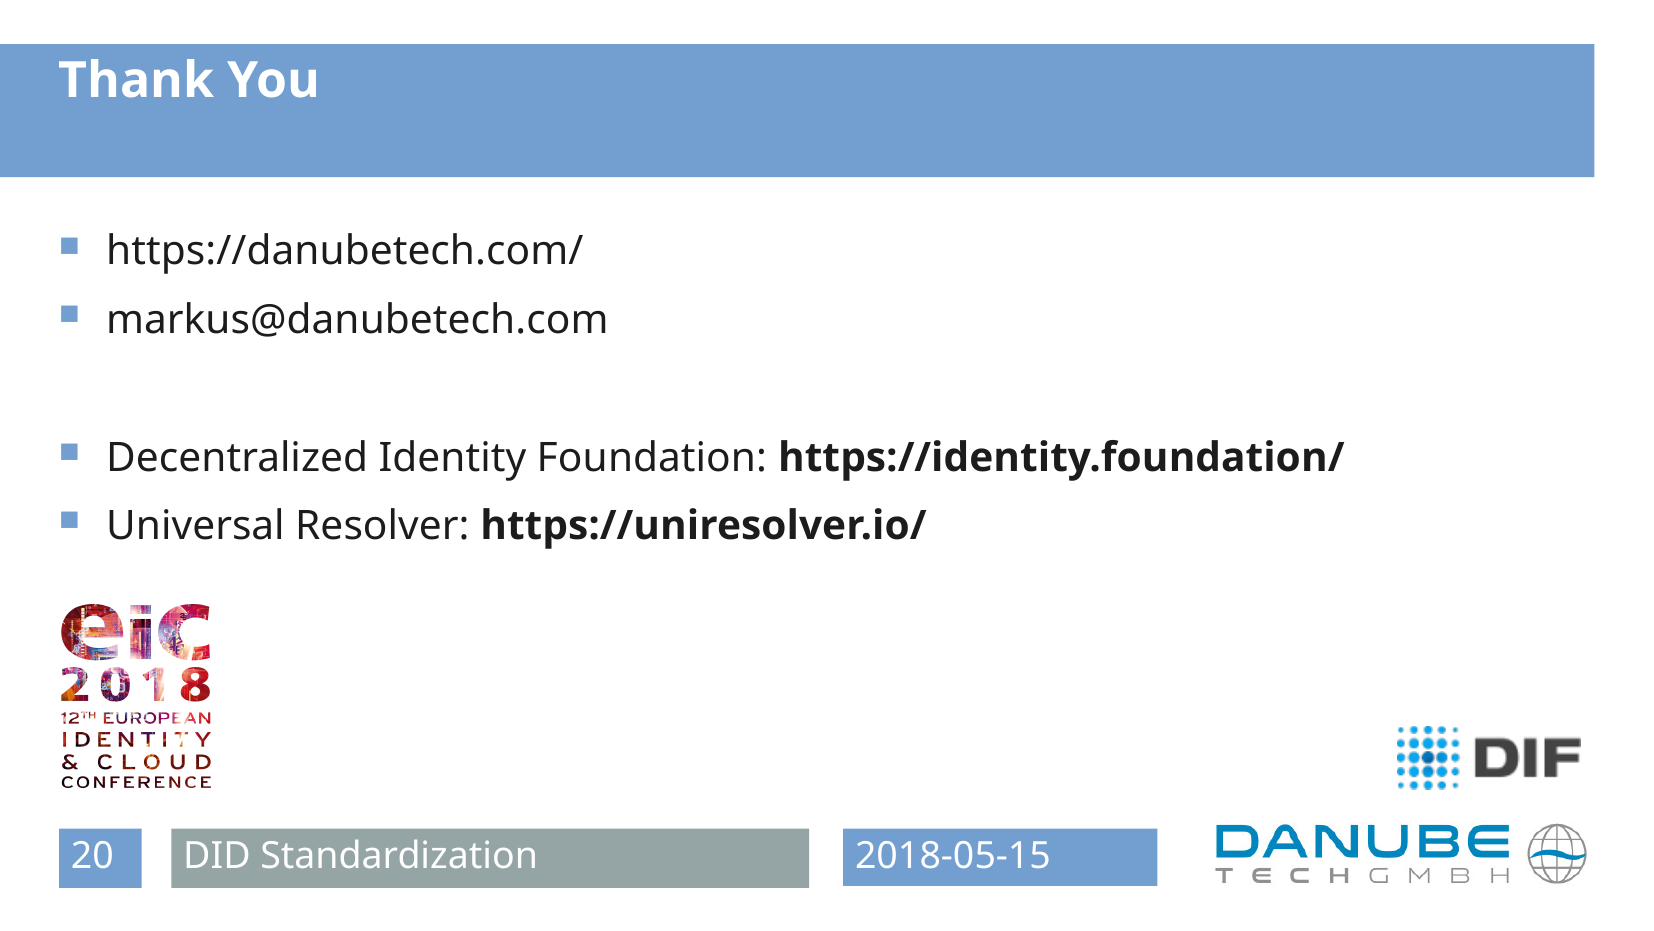

# Thank You
https://danubetech.com/
markus@danubetech.com
Decentralized Identity Foundation: https://identity.foundation/
Universal Resolver: https://uniresolver.io/
20
DID Standardization
2018-05-15